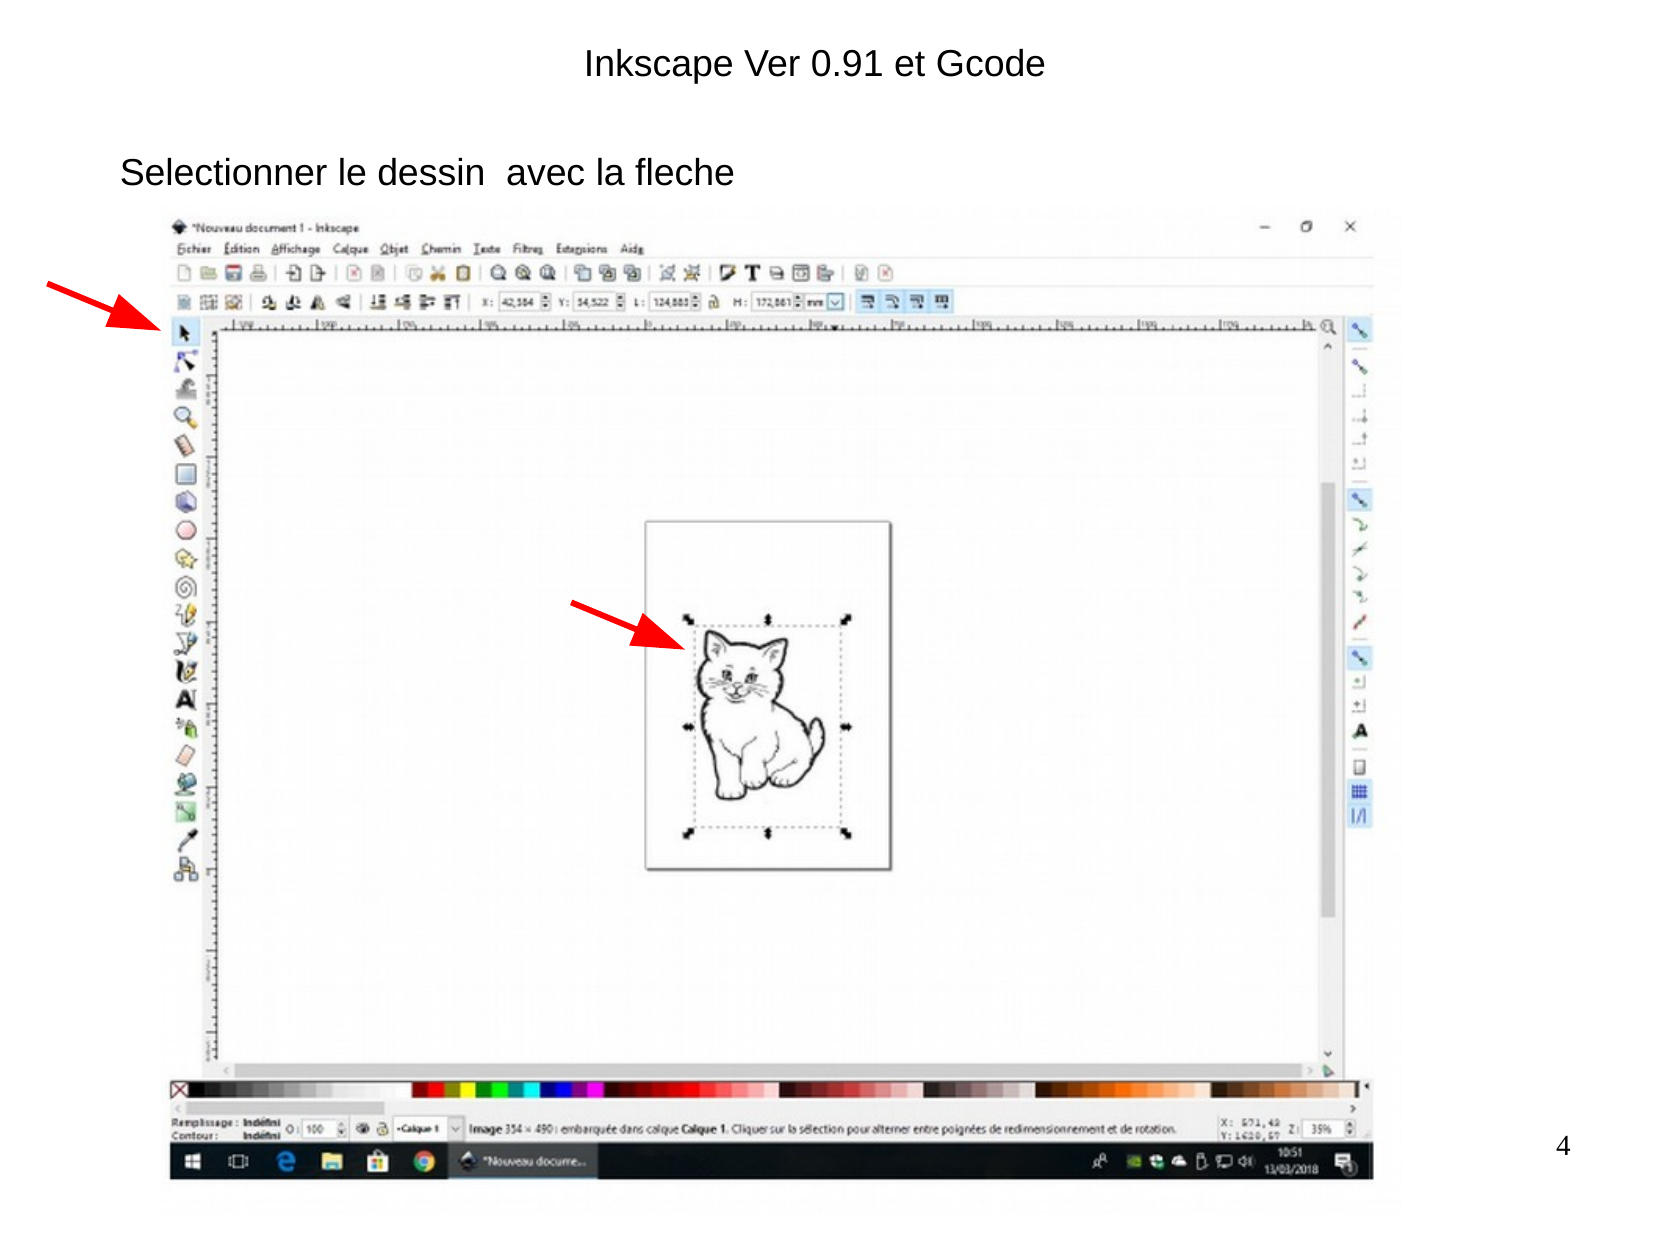

Inkscape Ver 0.91 et Gcode
 Selectionner le dessin avec la fleche
4